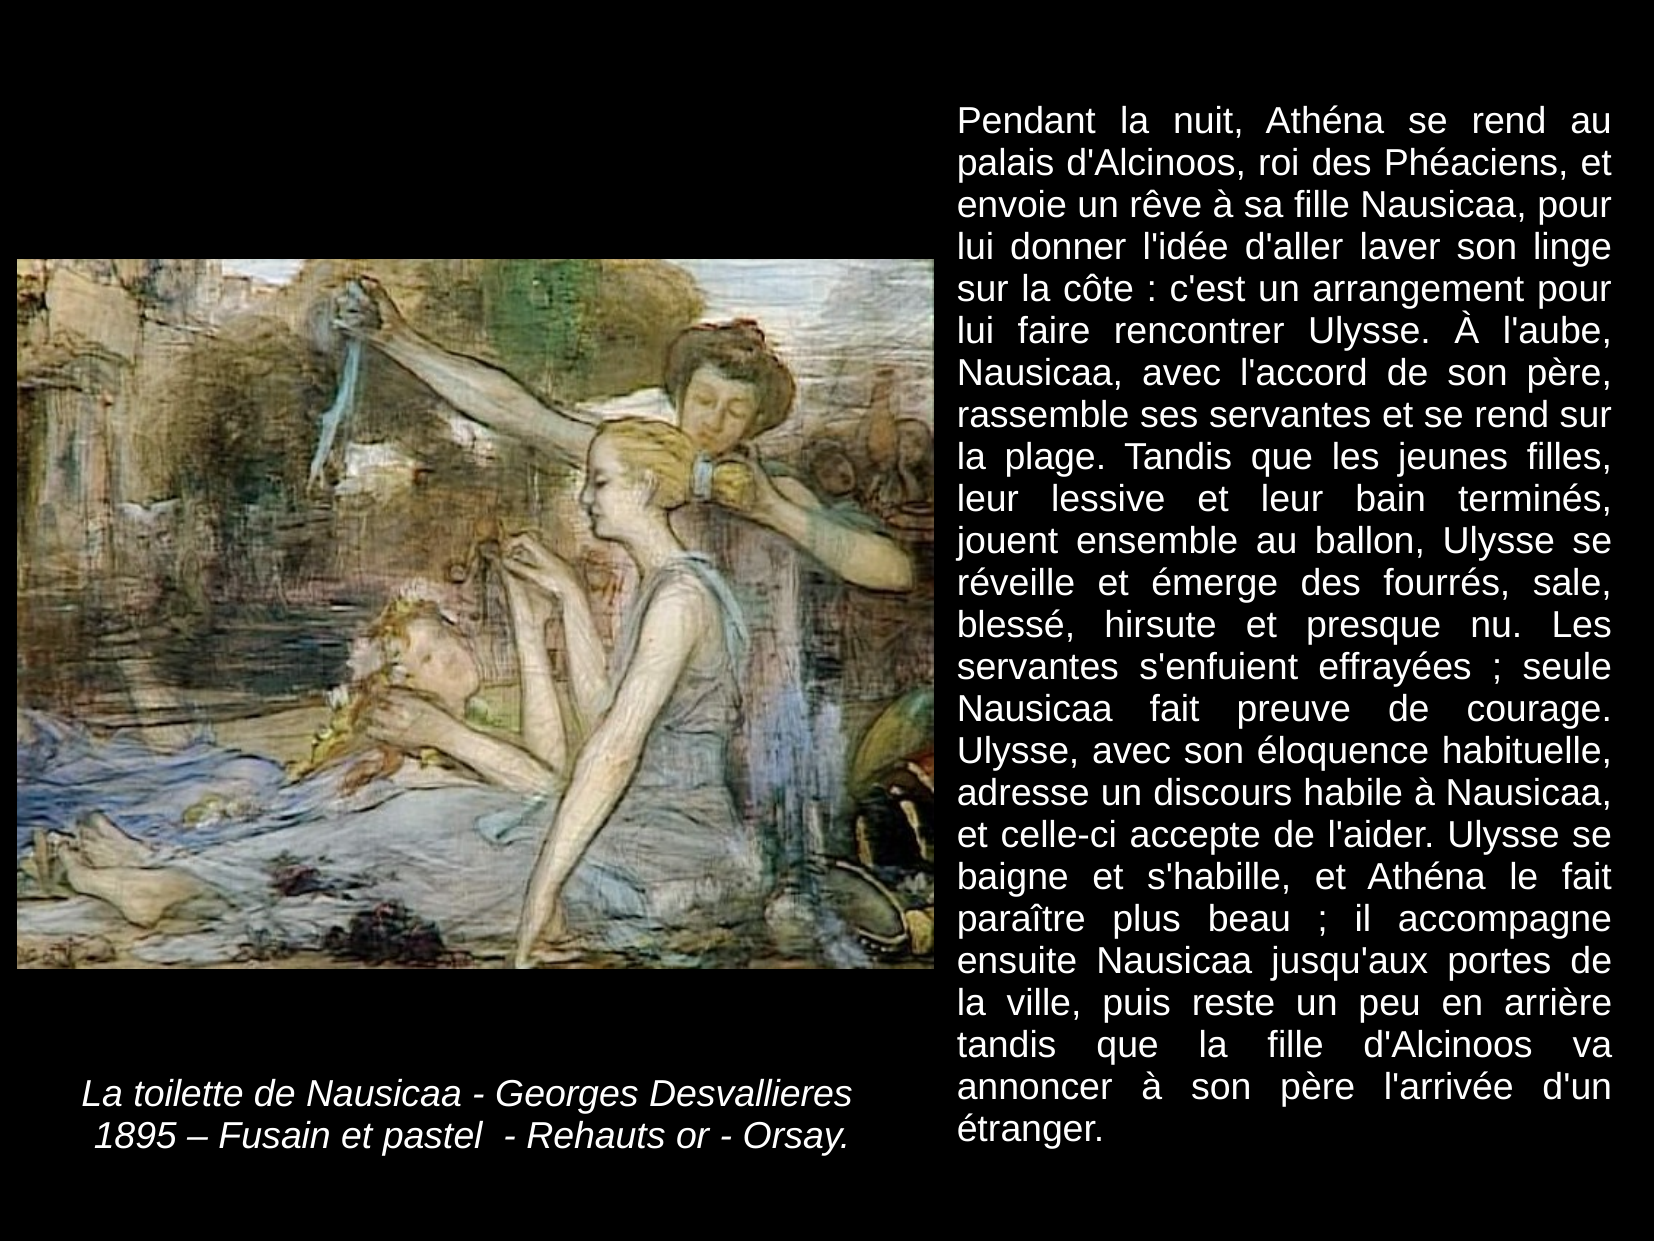

Pendant la nuit, Athéna se rend au palais d'Alcinoos, roi des Phéaciens, et envoie un rêve à sa fille Nausicaa, pour lui donner l'idée d'aller laver son linge sur la côte : c'est un arrangement pour lui faire rencontrer Ulysse. À l'aube, Nausicaa, avec l'accord de son père, rassemble ses servantes et se rend sur la plage. Tandis que les jeunes filles, leur lessive et leur bain terminés, jouent ensemble au ballon, Ulysse se réveille et émerge des fourrés, sale, blessé, hirsute et presque nu. Les servantes s'enfuient effrayées ; seule Nausicaa fait preuve de courage. Ulysse, avec son éloquence habituelle, adresse un discours habile à Nausicaa, et celle-ci accepte de l'aider. Ulysse se baigne et s'habille, et Athéna le fait paraître plus beau ; il accompagne ensuite Nausicaa jusqu'aux portes de la ville, puis reste un peu en arrière tandis que la fille d'Alcinoos va annoncer à son père l'arrivée d'un étranger.
# La toilette de Nausicaa - Georges Desvallieres 1895 – Fusain et pastel - Rehauts or - Orsay.